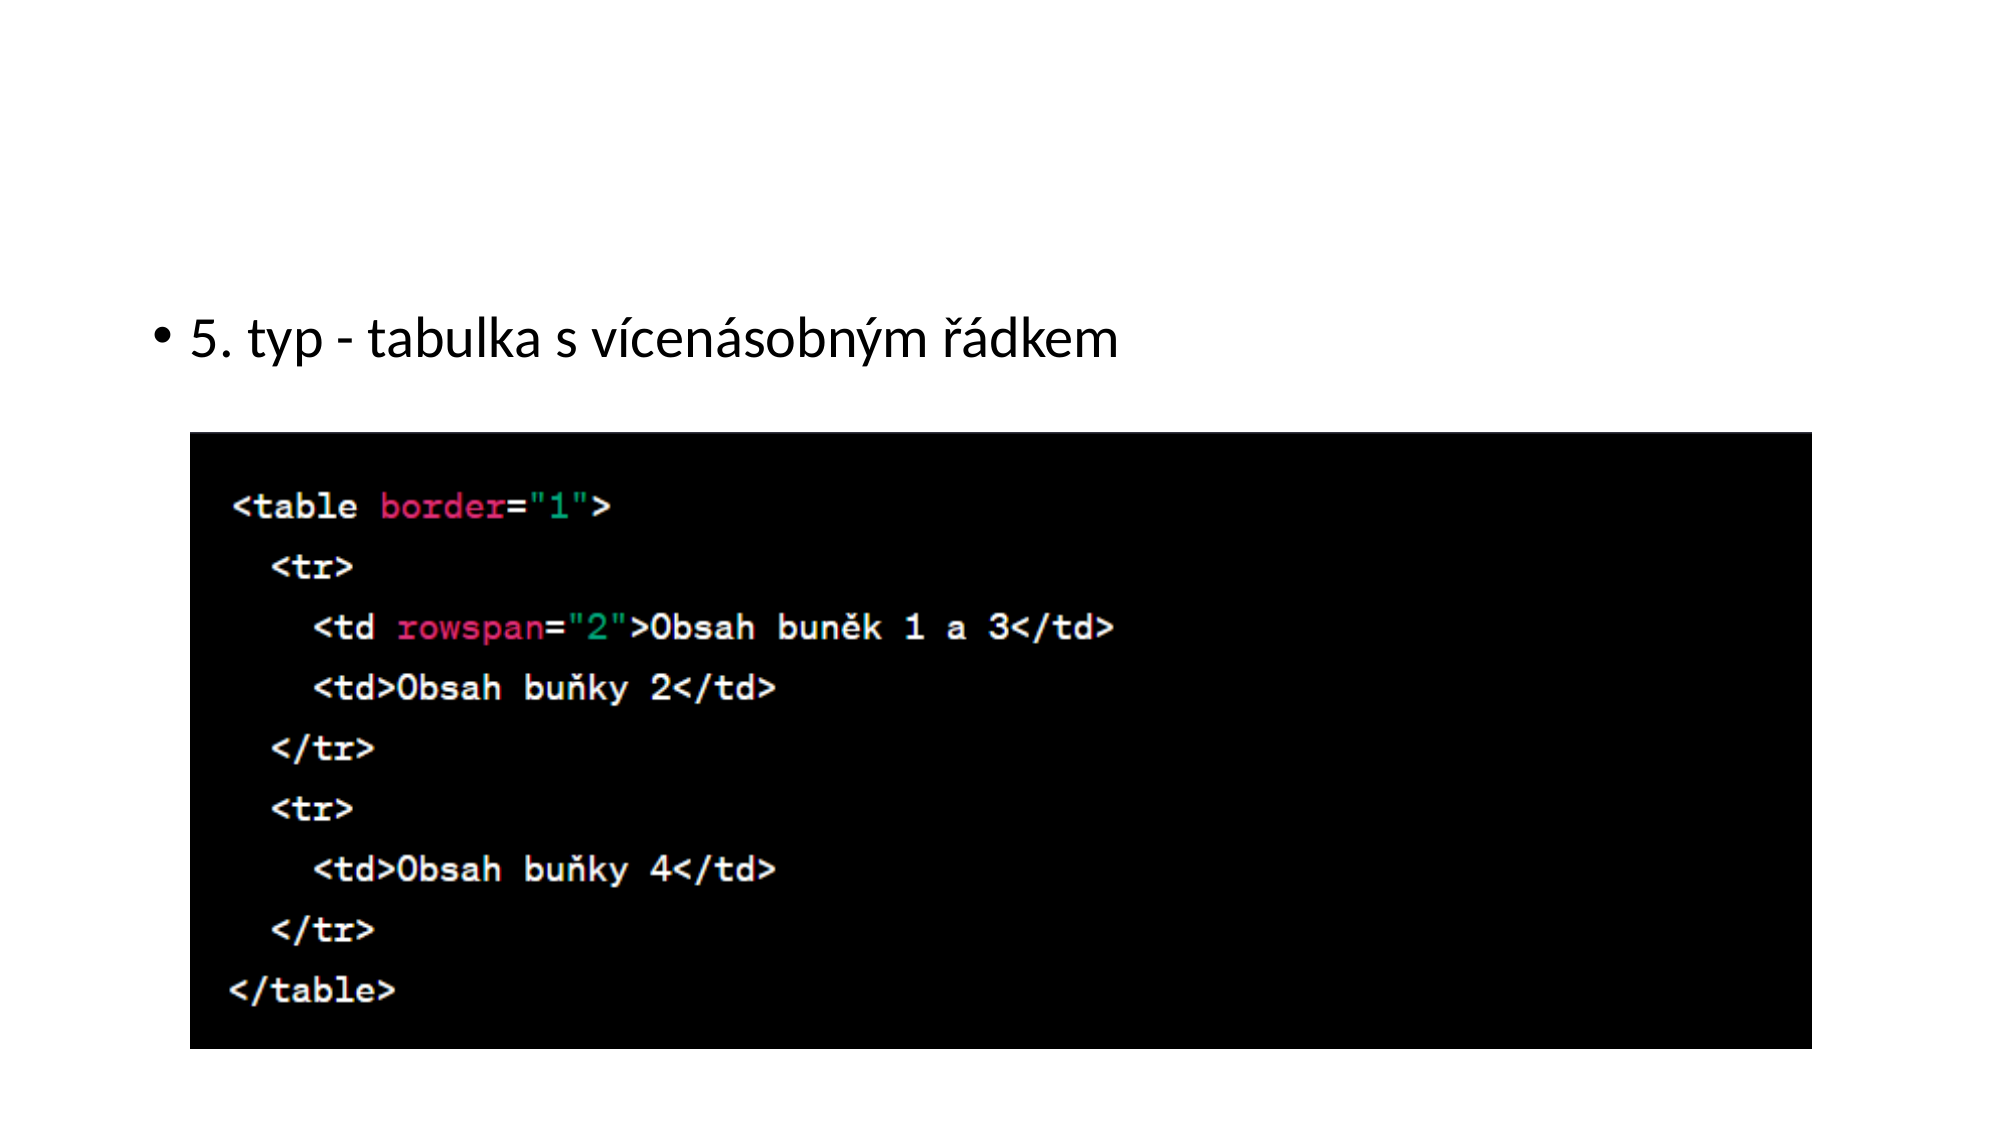

#
5. typ - tabulka s vícenásobným řádkem